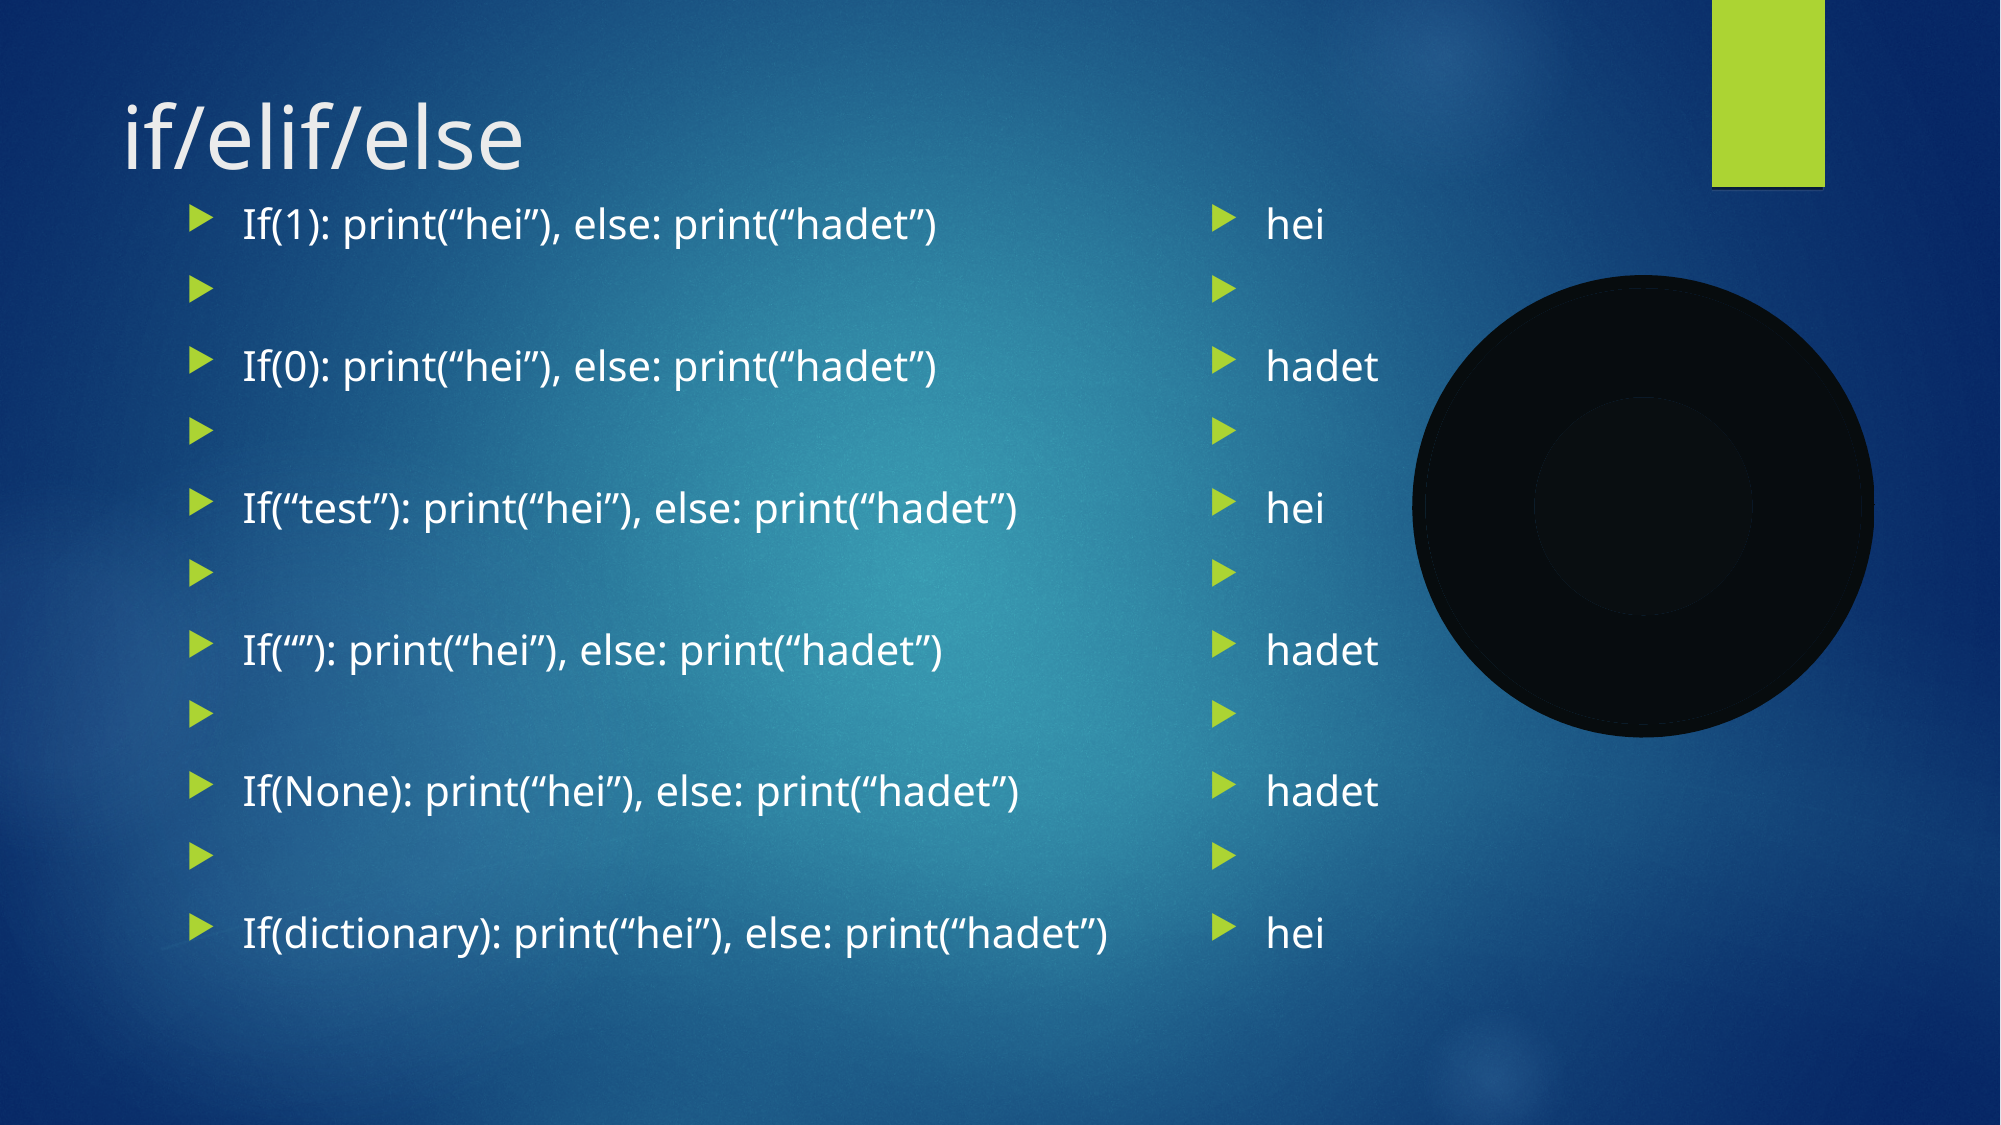

# if/elif/else
If(1): print(“hei”), else: print(“hadet”)
If(0): print(“hei”), else: print(“hadet”)
If(“test”): print(“hei”), else: print(“hadet”)
If(“”): print(“hei”), else: print(“hadet”)
If(None): print(“hei”), else: print(“hadet”)
If(dictionary): print(“hei”), else: print(“hadet”)
hei
hadet
hei
hadet
hadet
hei